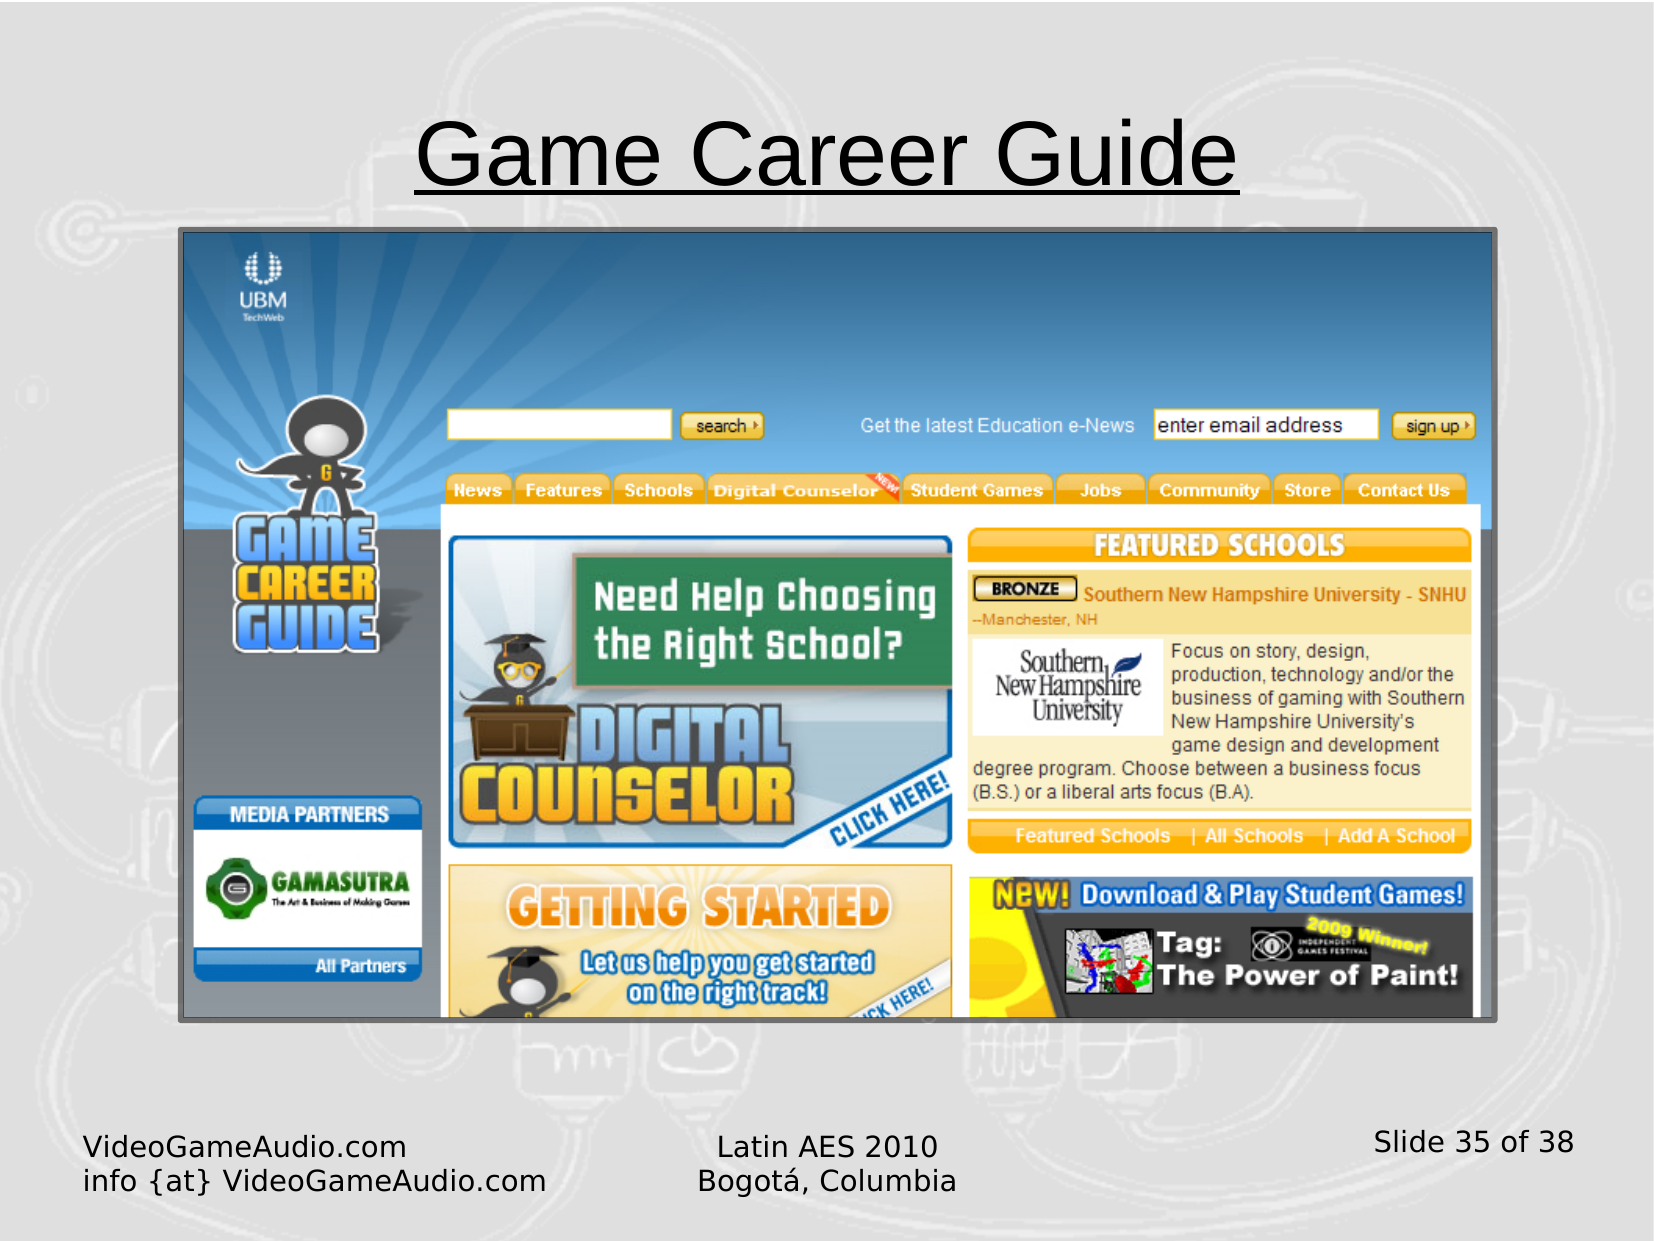

# Game Career Guide
< www.Fmod.org >
35